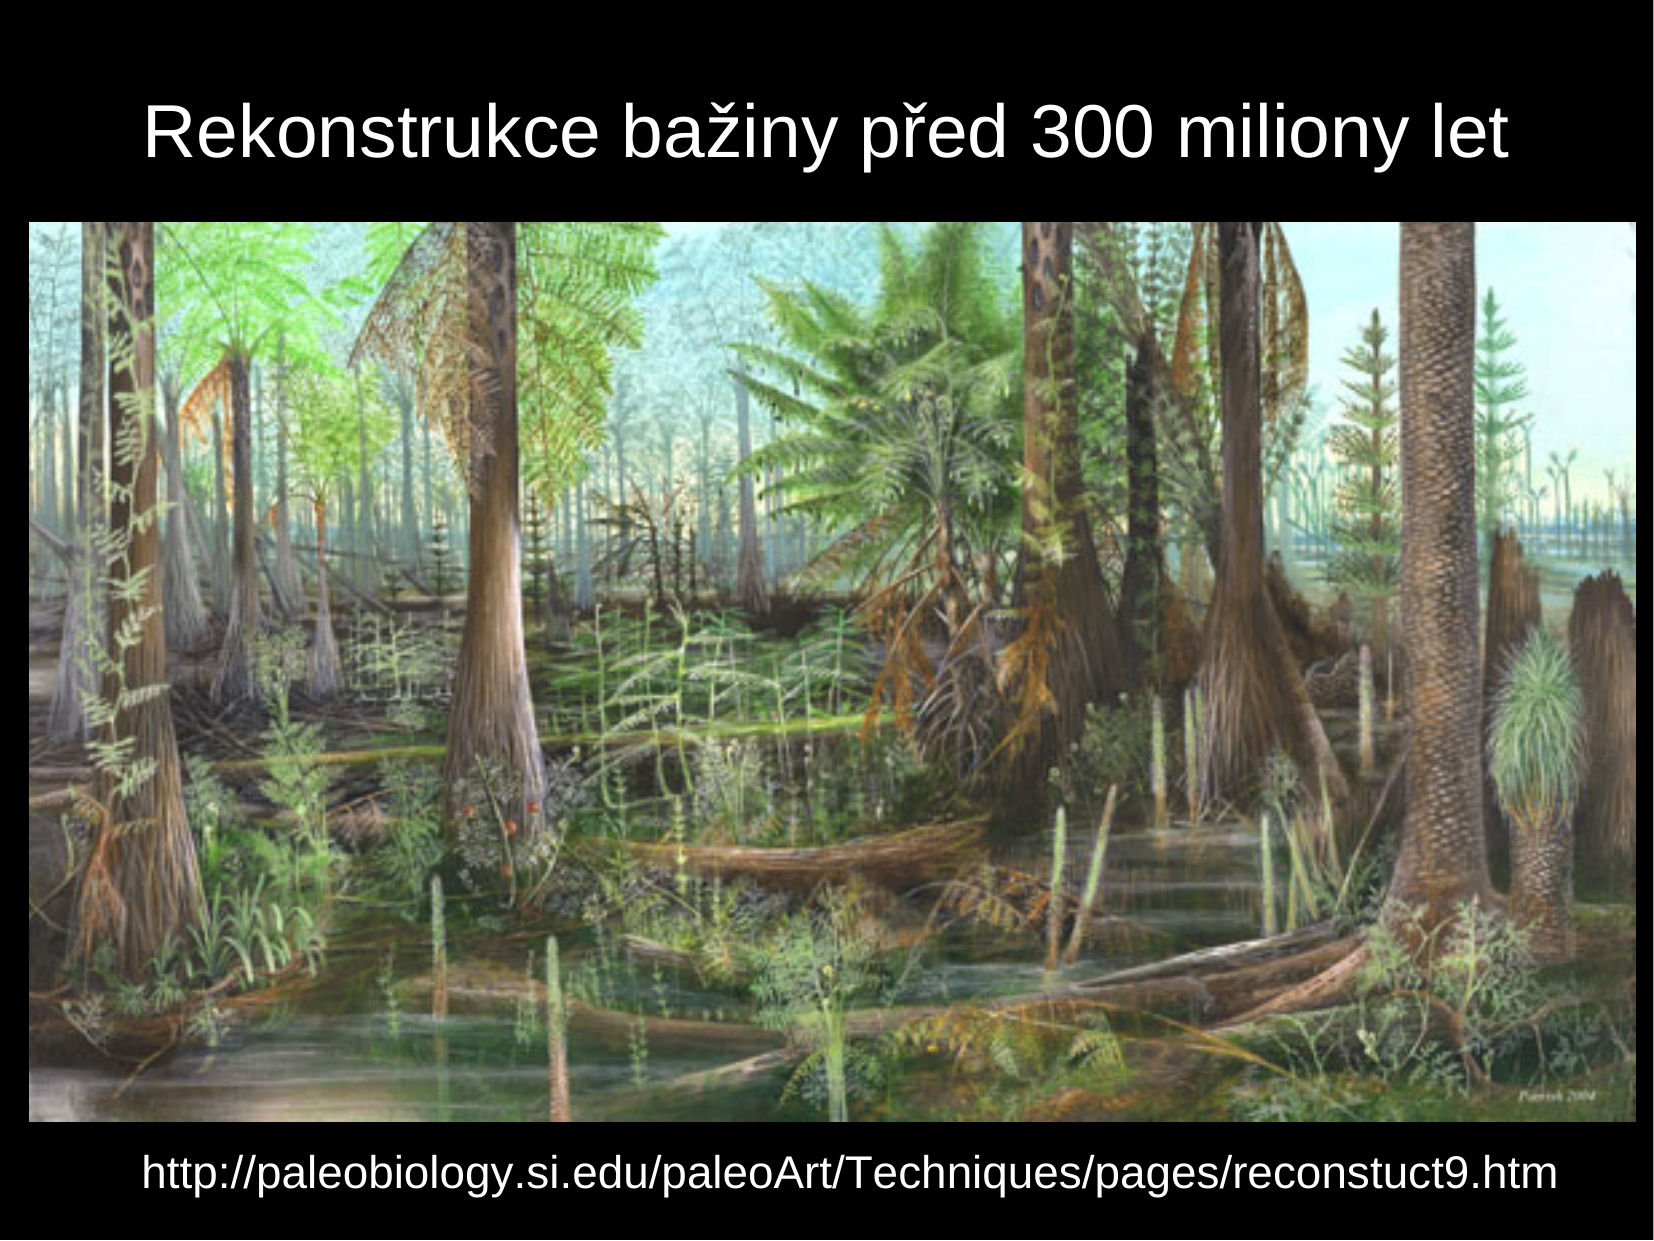

Rekonstrukce bažiny před 300 miliony let
# http://paleobiology.si.edu/paleoArt/Techniques/pages/reconstuct9.htm